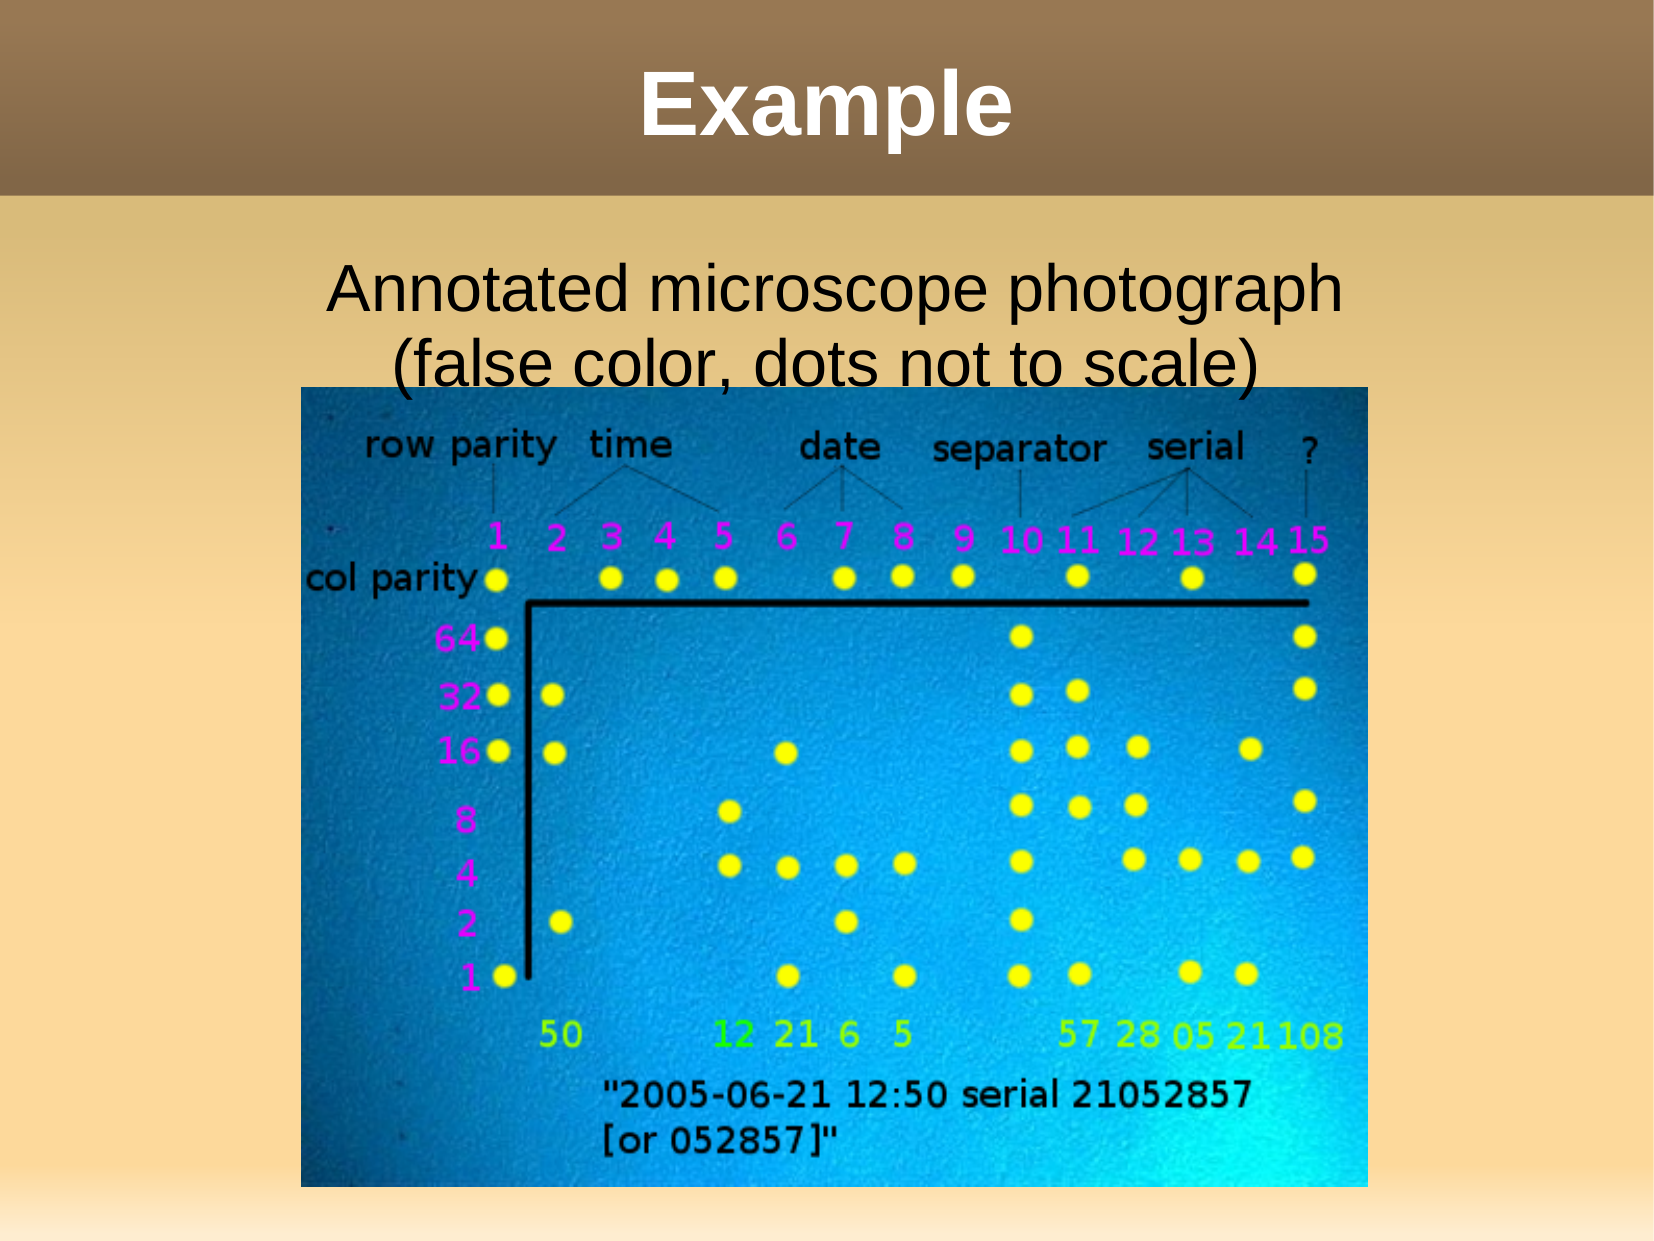

# Example
 Annotated microscope photograph
(false color, dots not to scale)